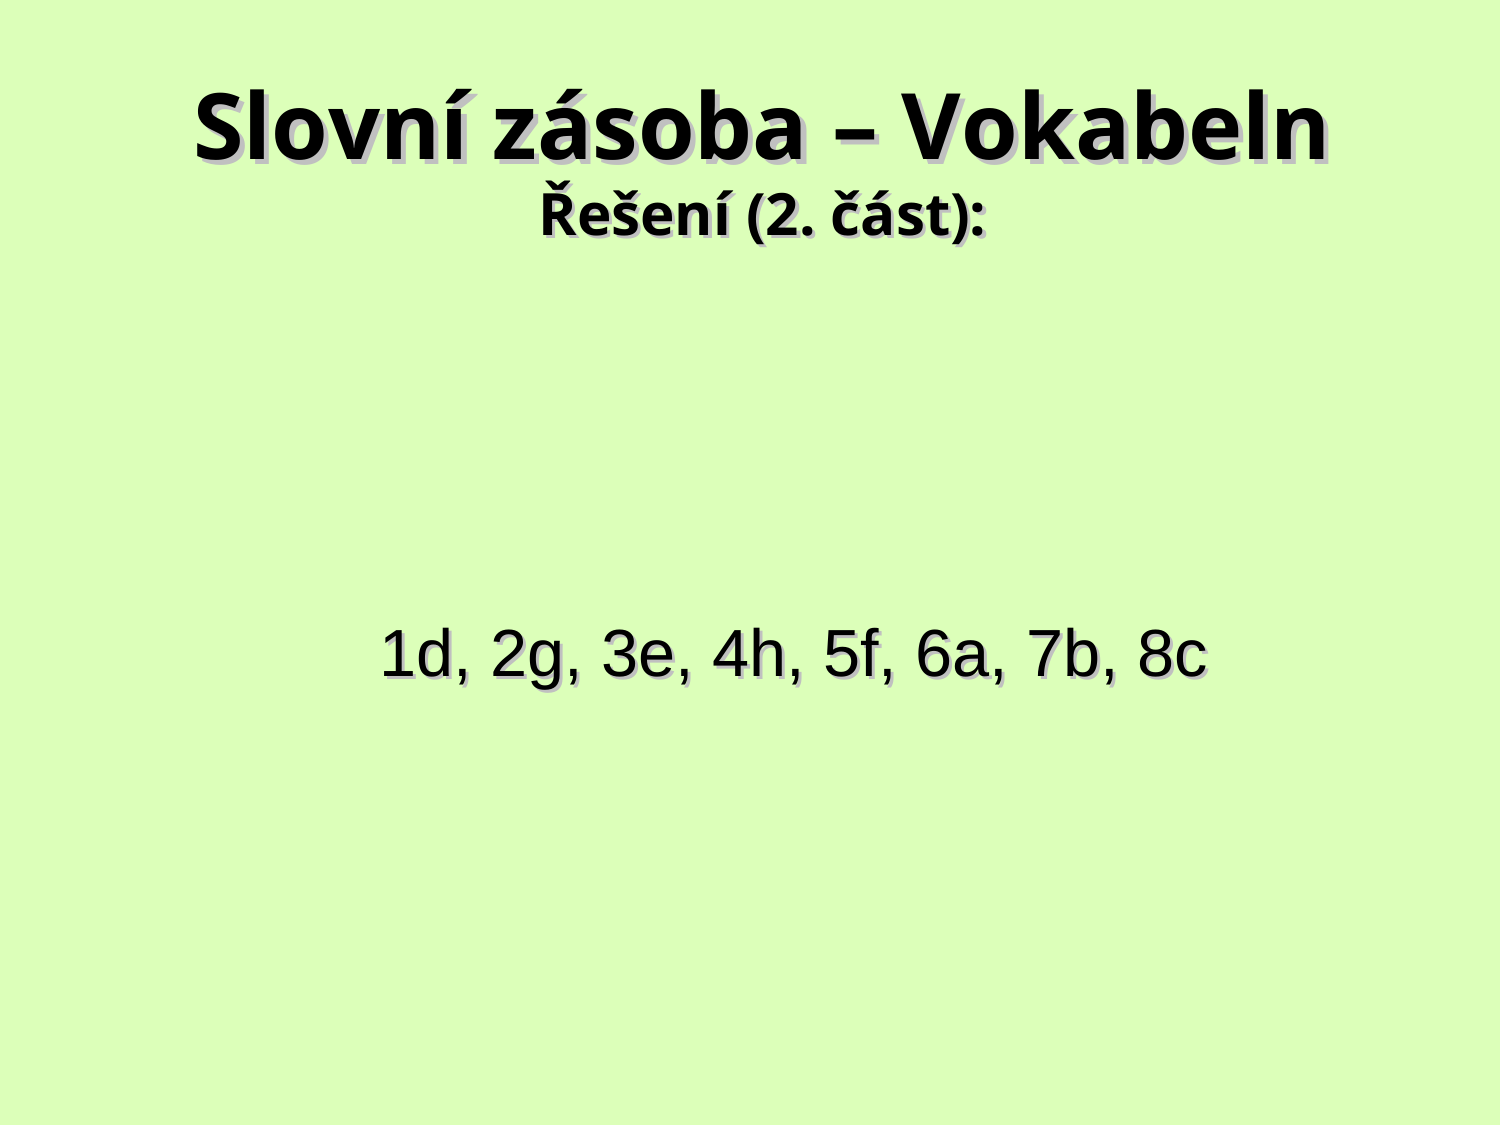

# Slovní zásoba – Vokabeln Řešení (2. část):
1d, 2g, 3e, 4h, 5f, 6a, 7b, 8c